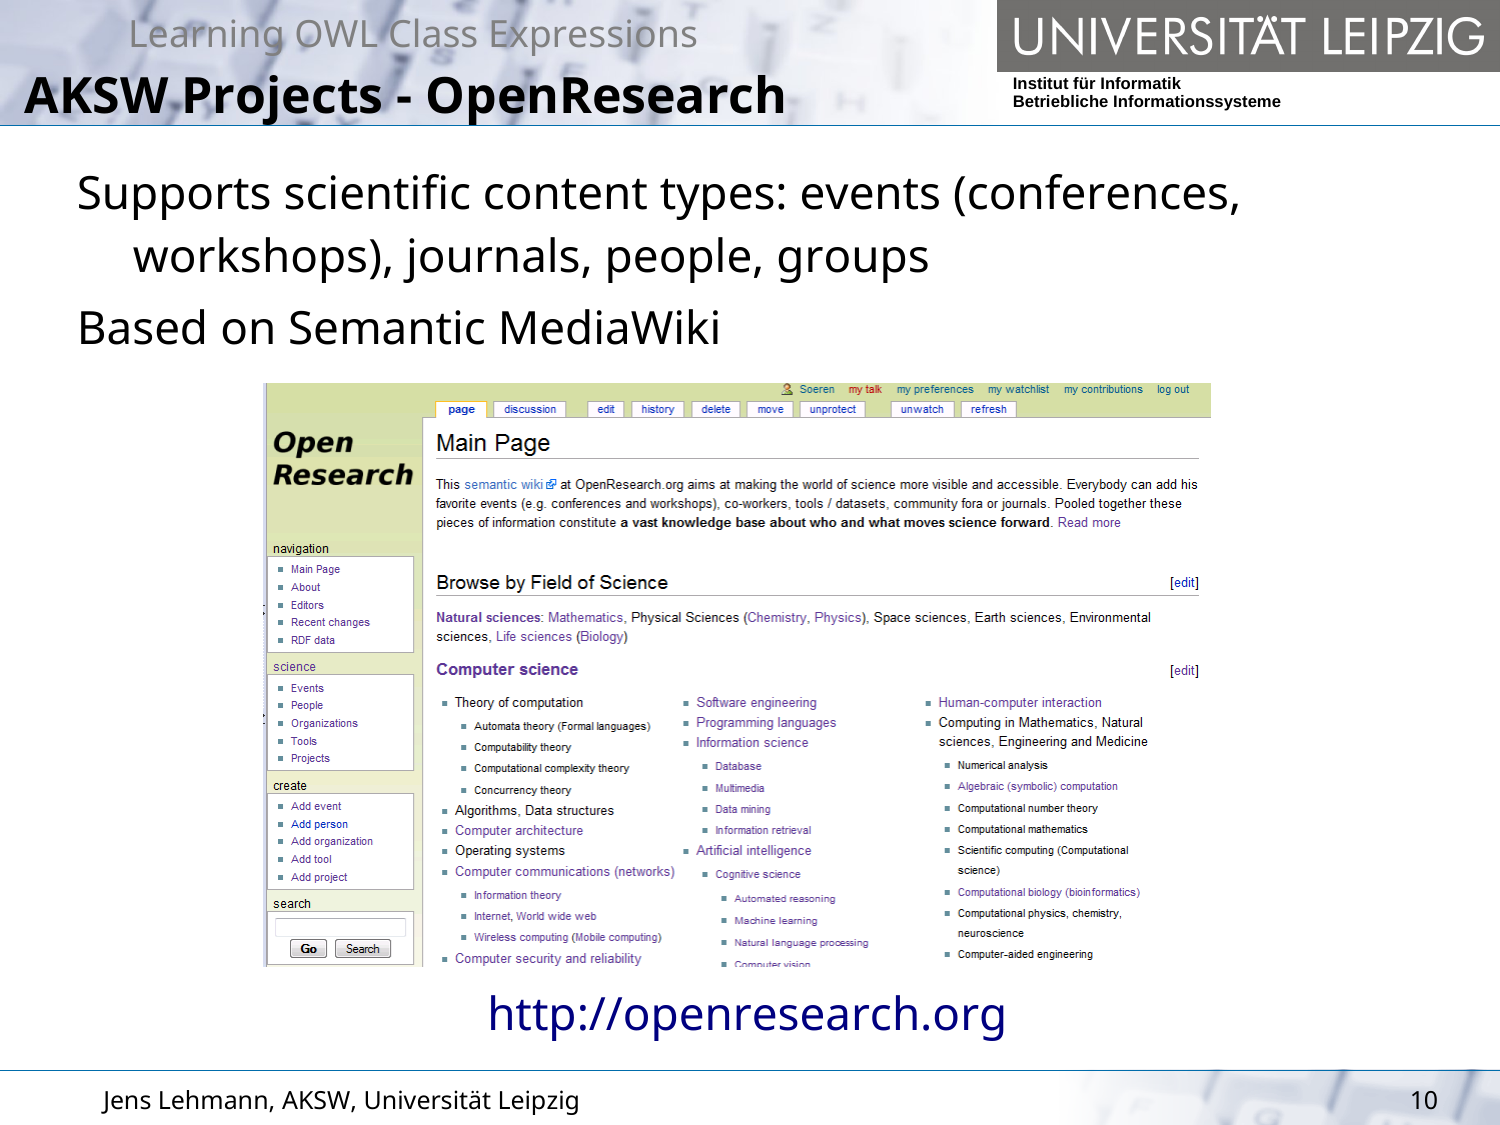

# AKSW Projects - OpenResearch
Supports scientific content types: events (conferences, workshops), journals, people, groups
Based on Semantic MediaWiki
http://openresearch.org
Jens Lehmann, AKSW, Universität Leipzig
10